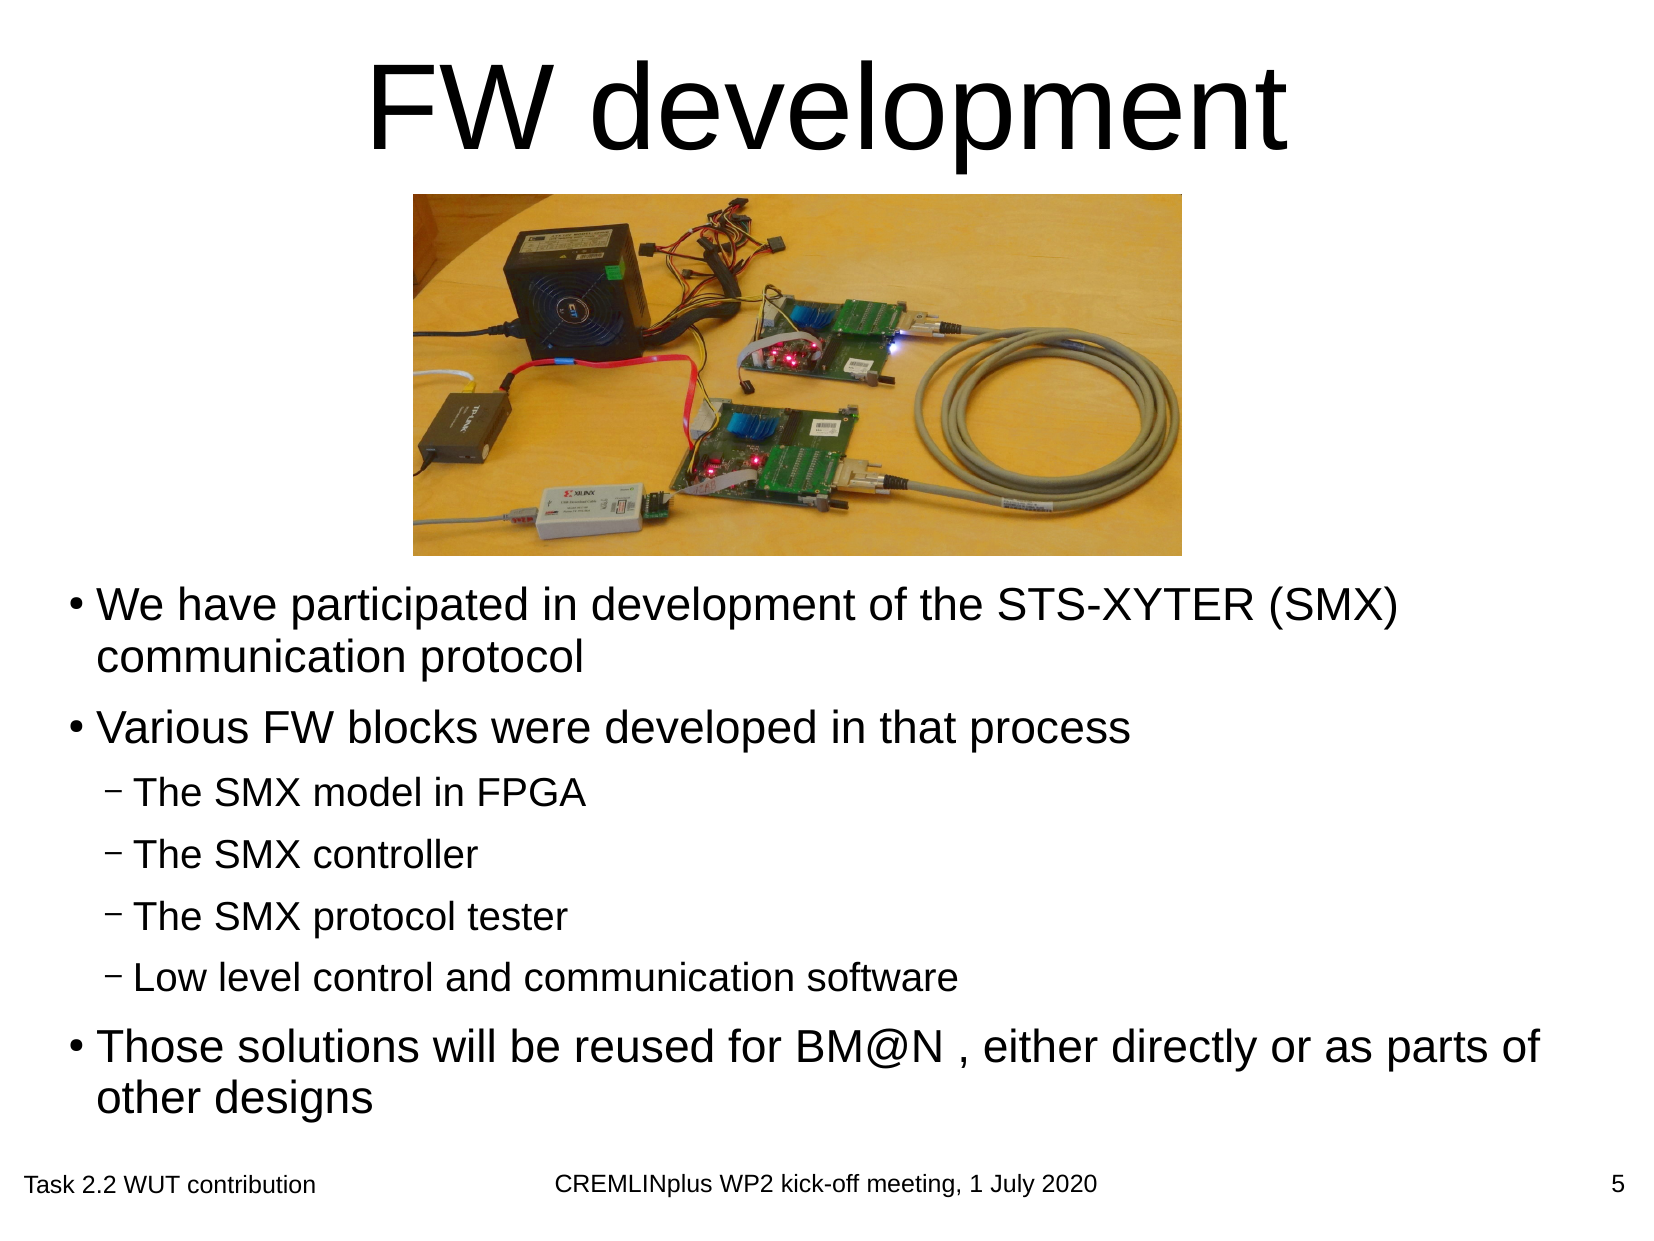

# FW development
We have participated in development of the STS-XYTER (SMX) communication protocol
Various FW blocks were developed in that process
The SMX model in FPGA
The SMX controller
The SMX protocol tester
Low level control and communication software
Those solutions will be reused for BM@N , either directly or as parts of other designs
CREMLINplus WP2 kick-off meeting, 1 July 2020
5
Task 2.2 WUT contribution